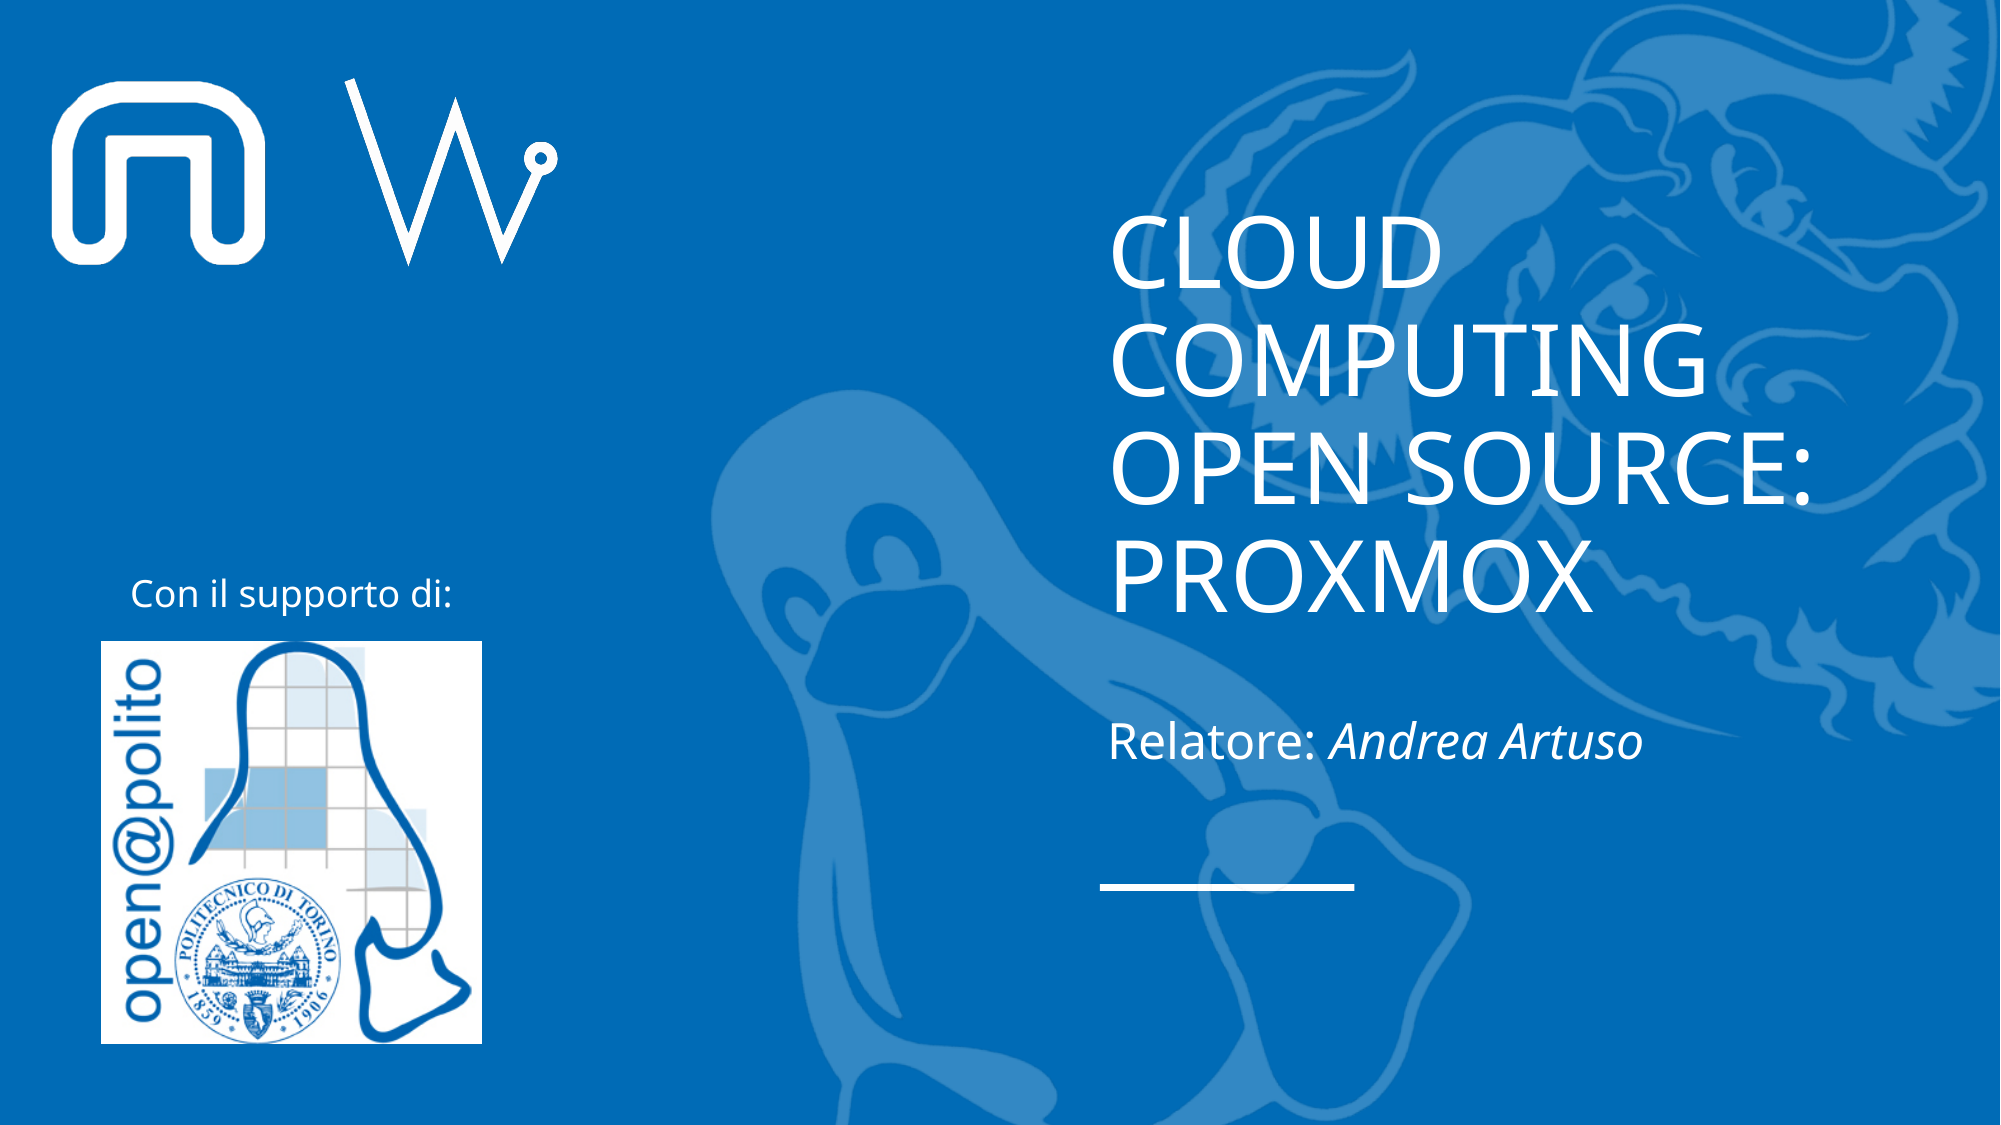

CLOUD COMPUTING
OPEN SOURCE: PROXMOX
# Relatore: Andrea Artuso